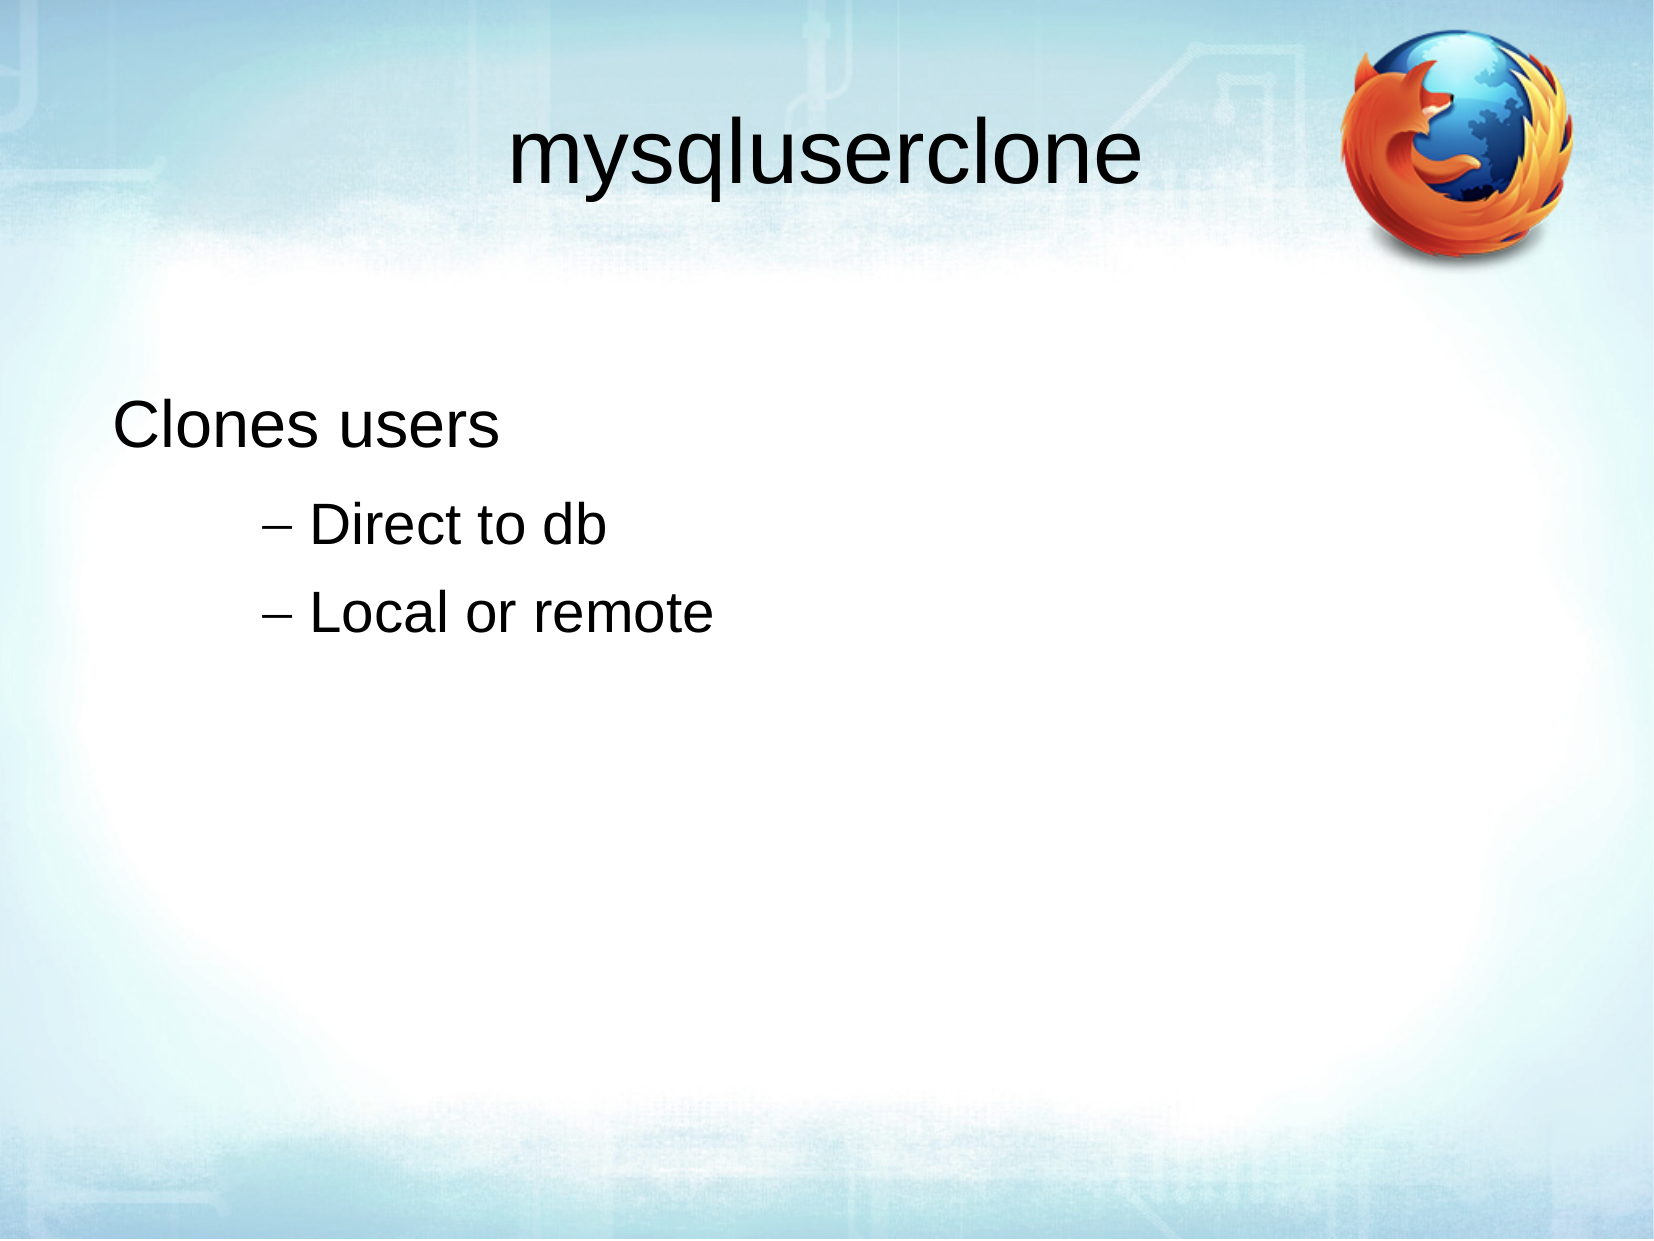

# mysqluserclone
Clones users
Direct to db
Local or remote